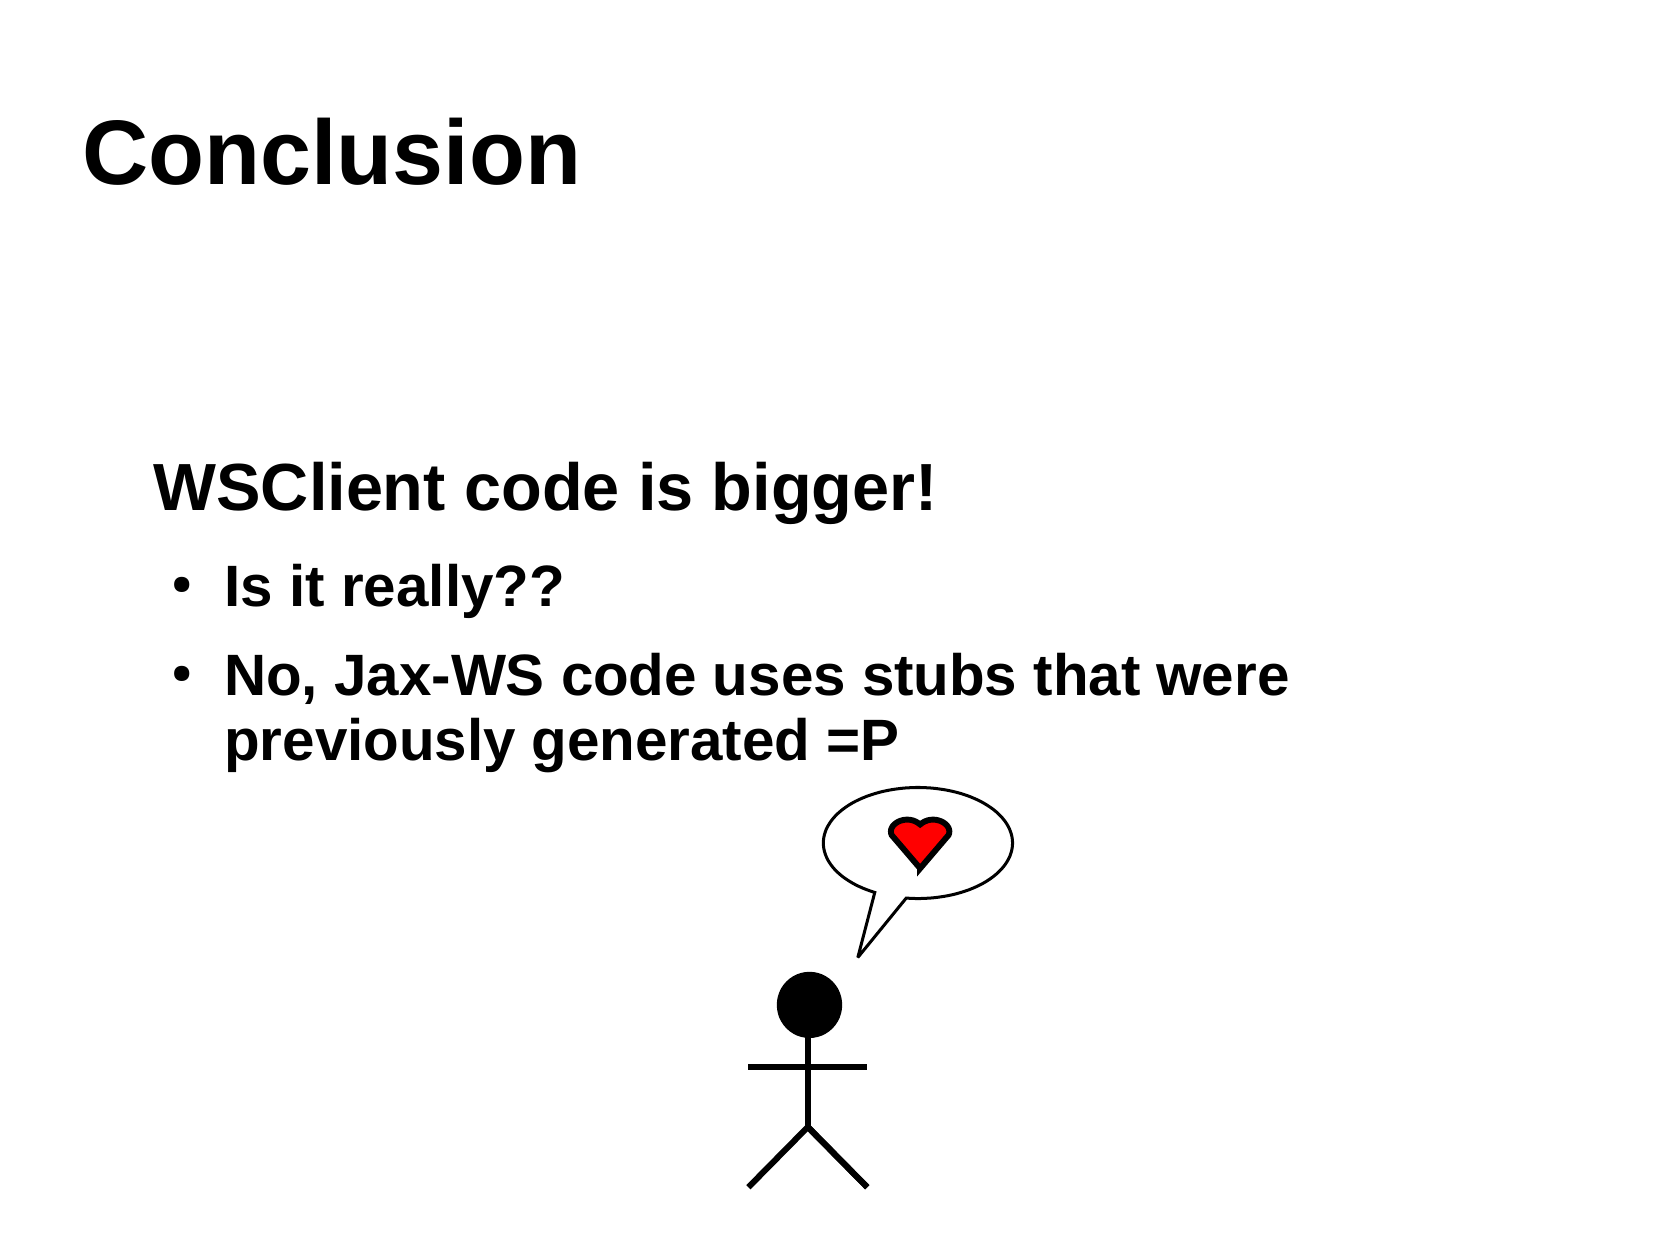

# Conclusion
WSClient code is bigger!
Is it really??
No, Jax-WS code uses stubs that were previously generated =P